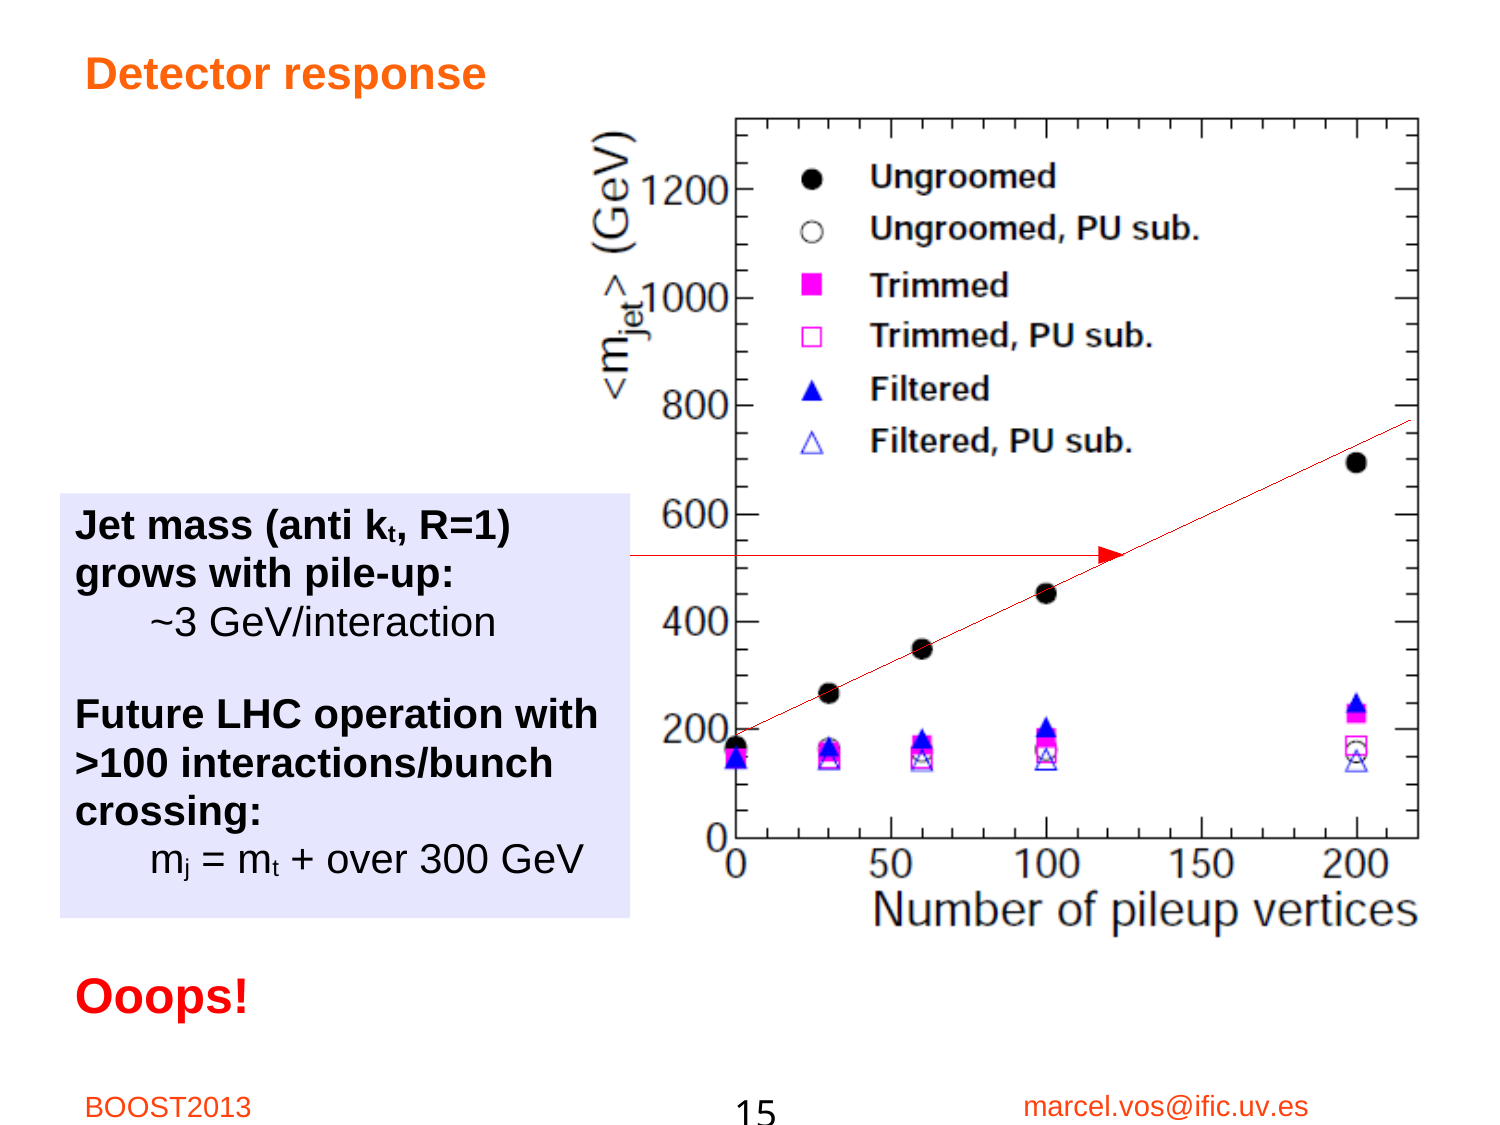

# Detector response
Jet mass (anti kt, R=1)
grows with pile-up:
	~3 GeV/interaction
Future LHC operation with >100 interactions/bunch crossing:
	mj = mt + over 300 GeV
Ooops!
15
Marcel.Vos@ific.uv.es